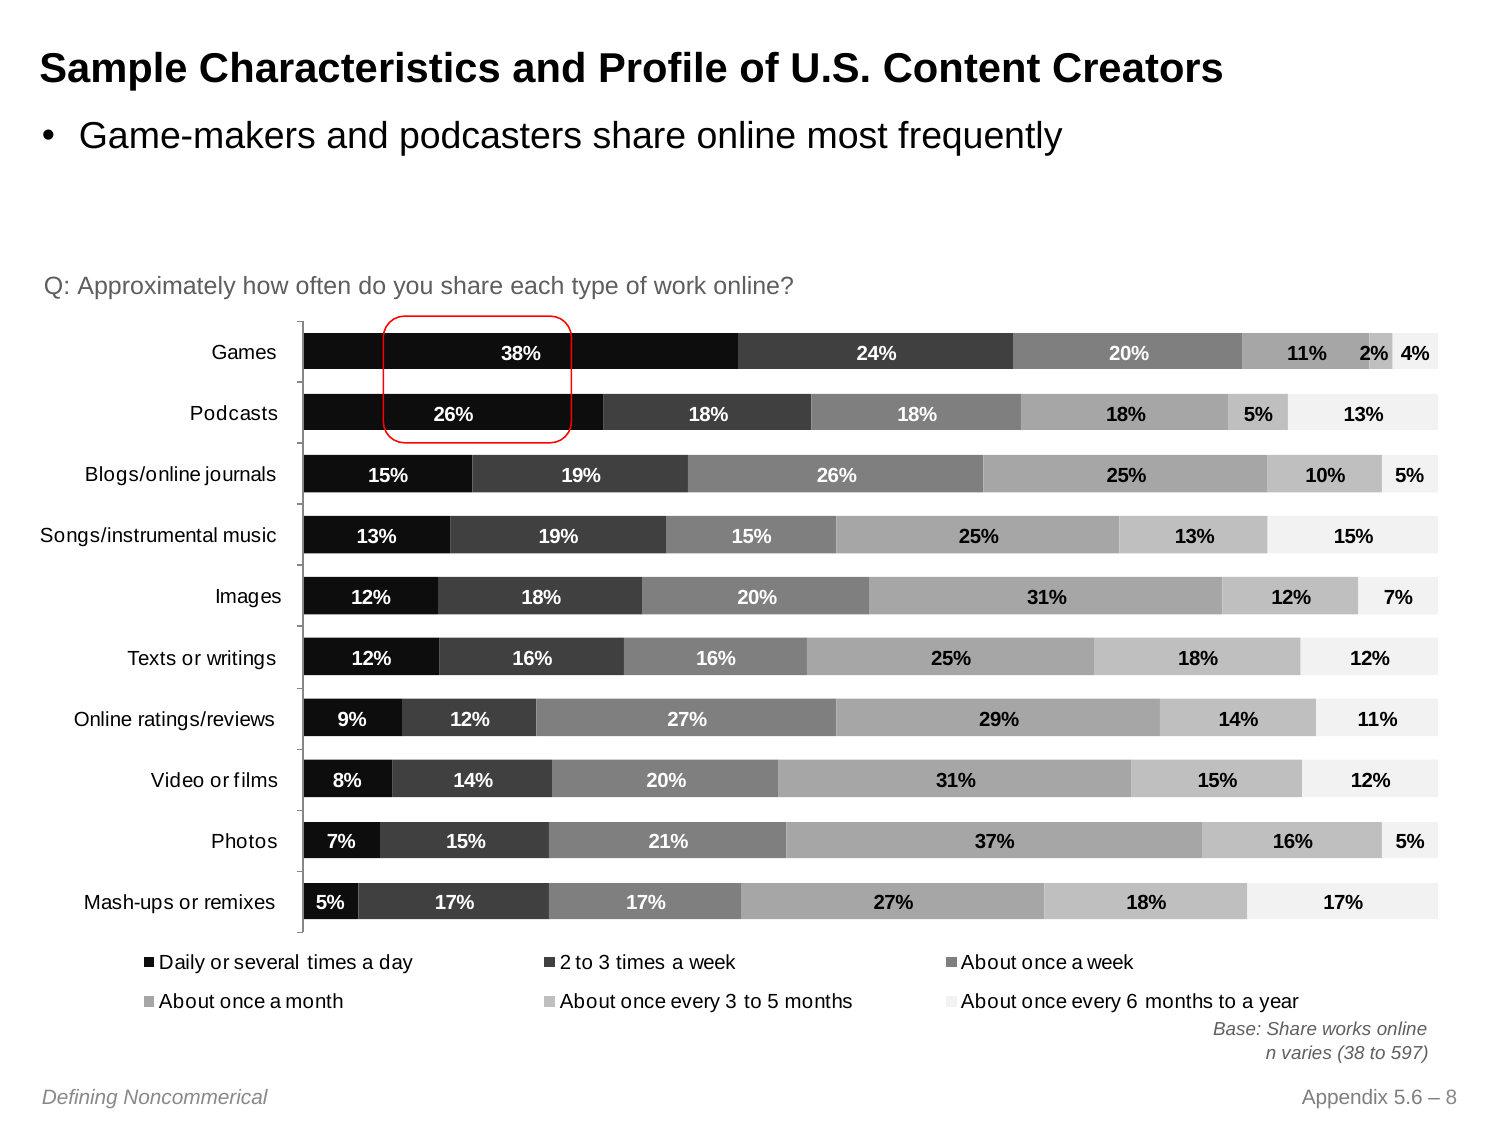

Sample Characteristics and Profile of U.S. Content Creators
Game-makers and podcasters share online most frequently
Q: Approximately how often do you share each type of work online?
Base: Share works online
n varies (38 to 597)
Defining Noncommerical
Appendix 5.6 –